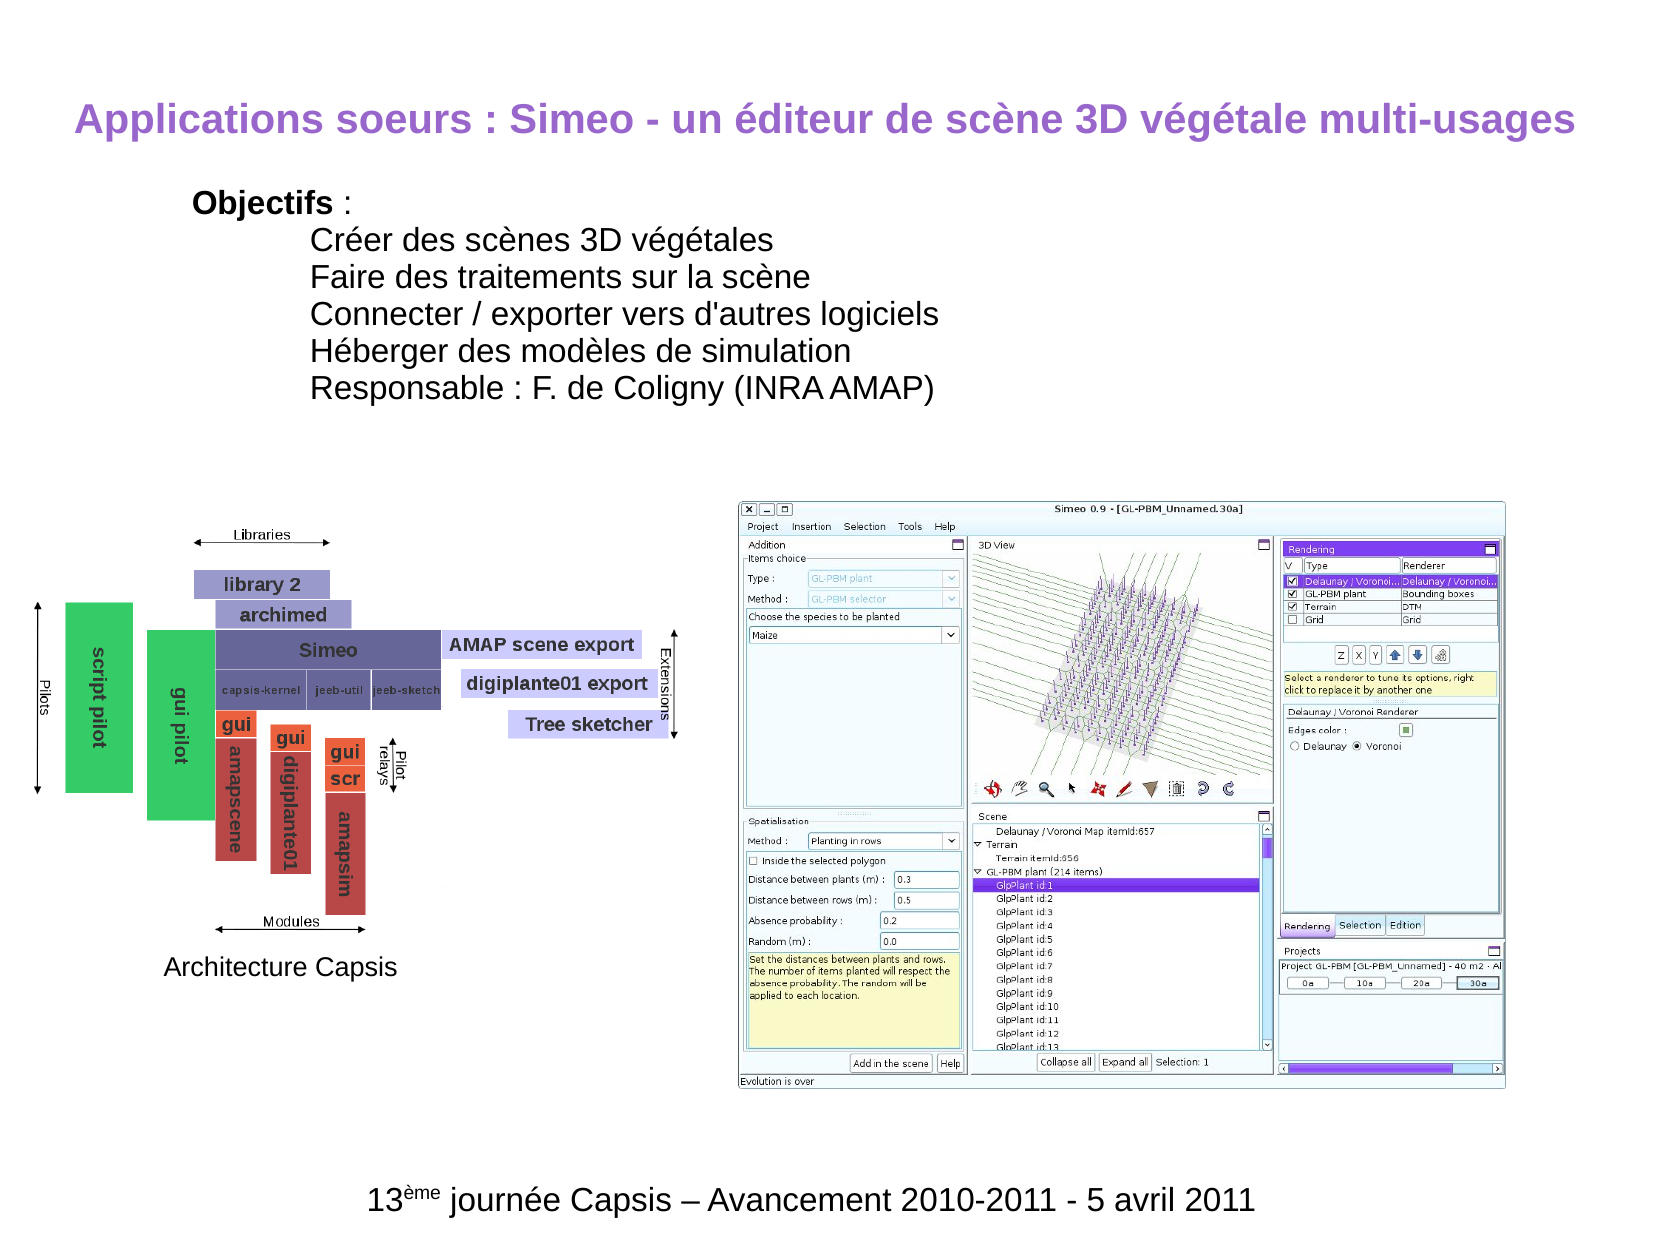

Applications soeurs : Simeo - un éditeur de scène 3D végétale multi-usages
Objectifs :
Créer des scènes 3D végétales
	Faire des traitements sur la scène
	Connecter / exporter vers d'autres logiciels
	Héberger des modèles de simulation
Responsable : F. de Coligny (INRA AMAP)
Architecture Capsis